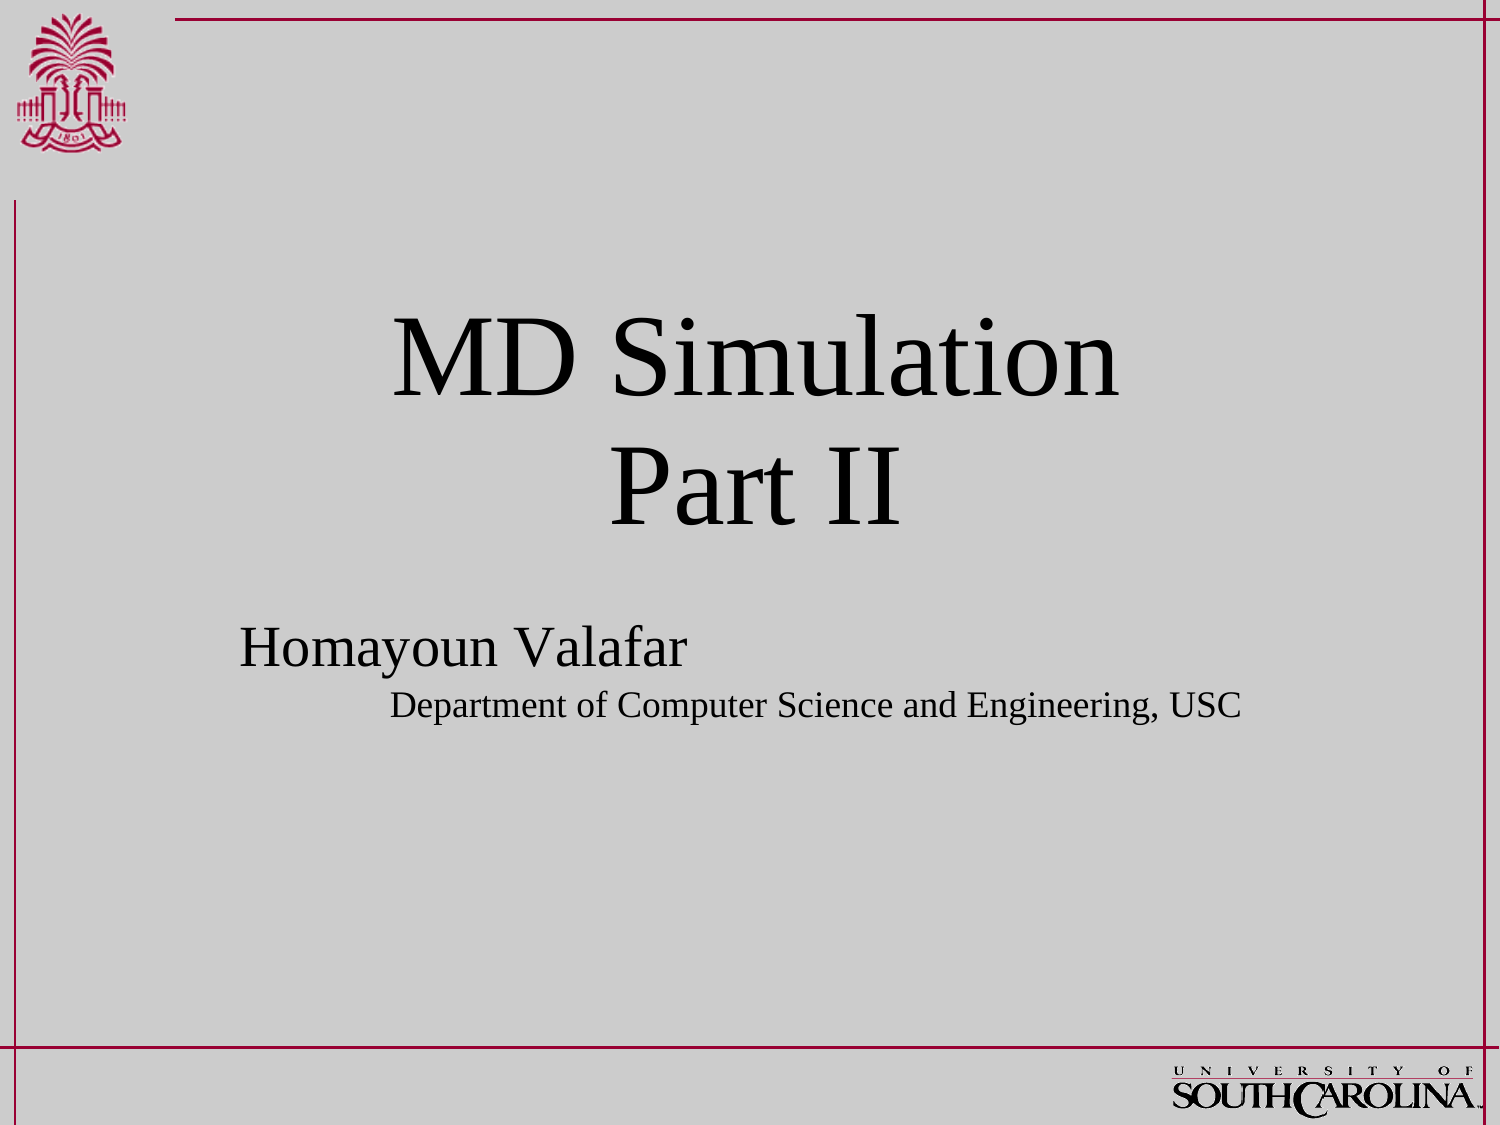

# MD Simulation Part II
Homayoun Valafar
	Department of Computer Science and Engineering, USC